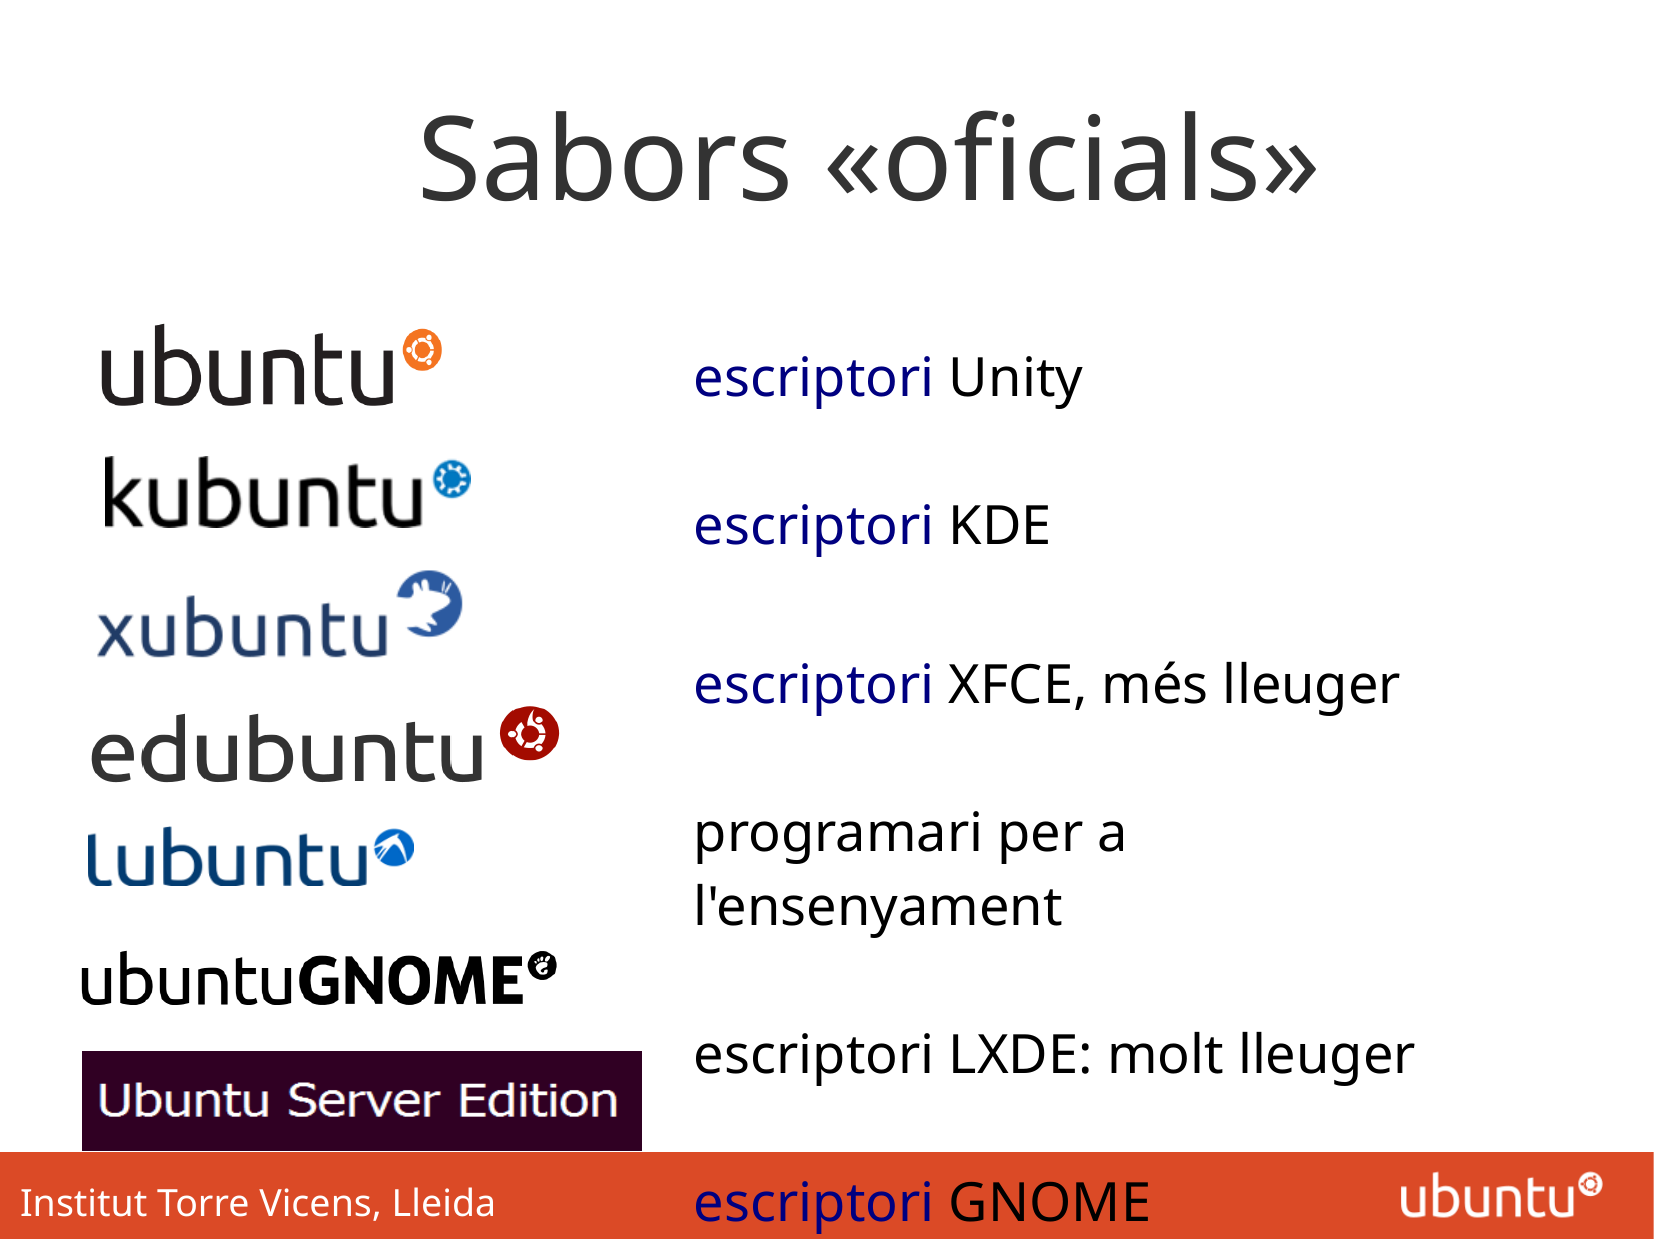

# Sabors «oficials»
escriptori Unity
escriptori KDE
escriptori XFCE, més lleuger
programari per a l'ensenyament
escriptori LXDE: molt lleuger
escriptori GNOME
sense escriptori, per a servidors
Institut Torre Vicens, Lleida 17/05/2014